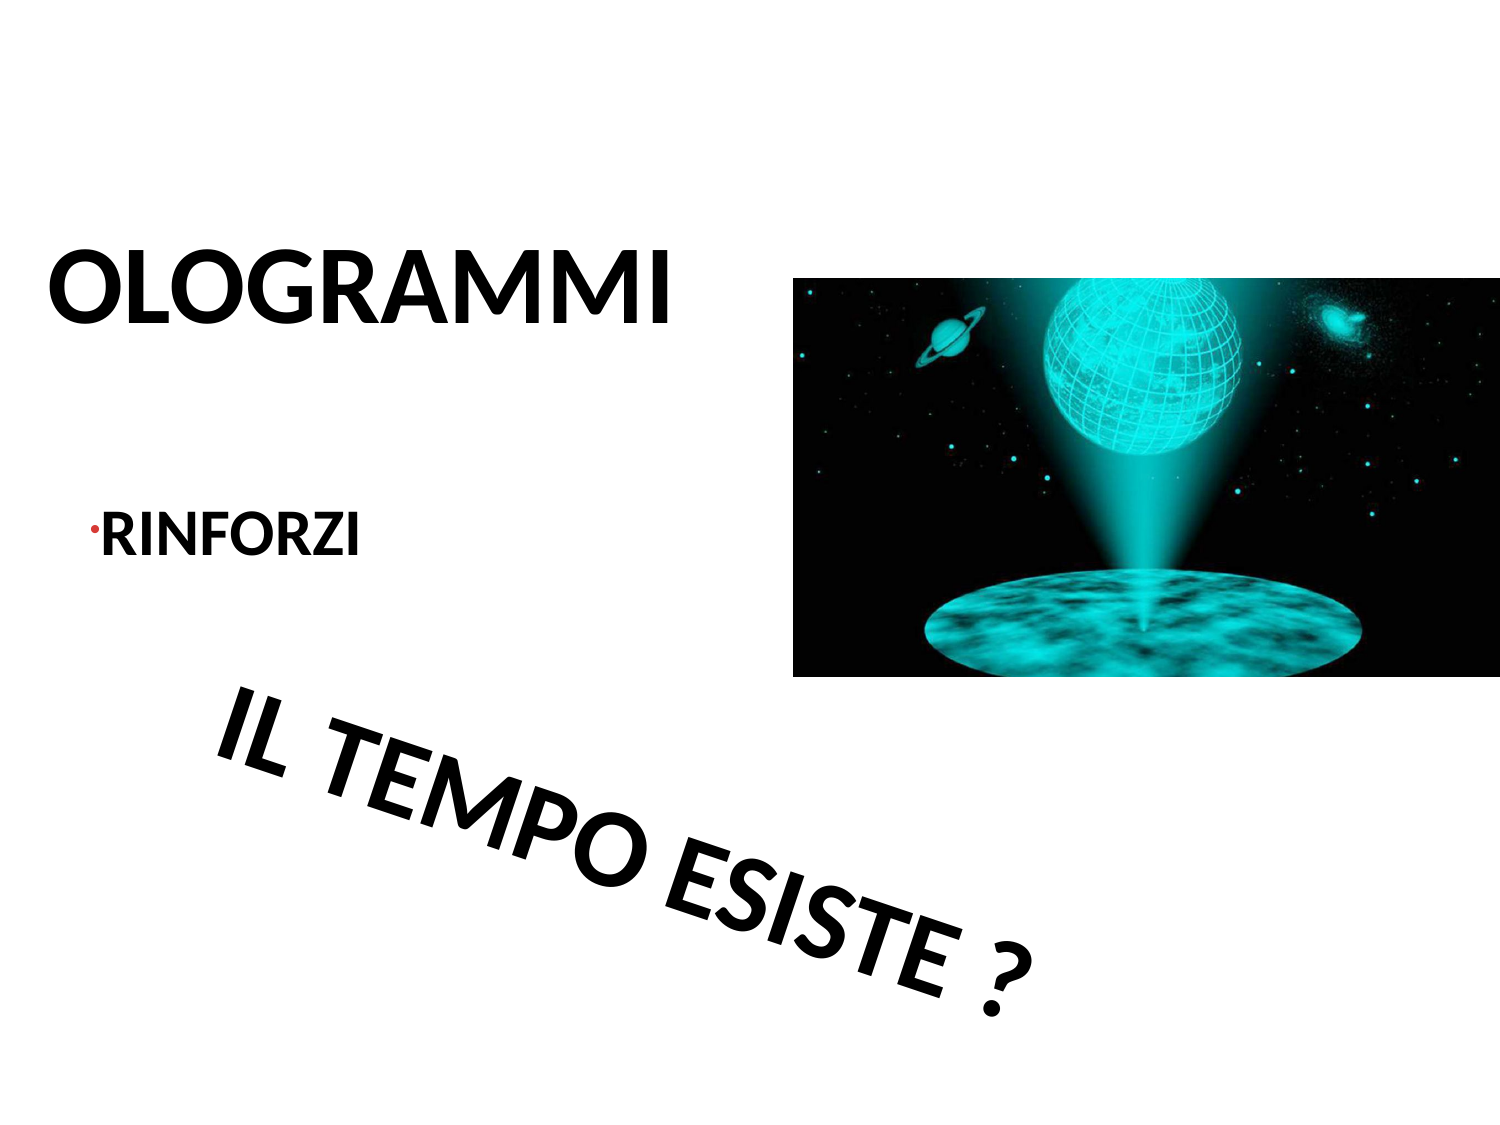

#
OLOGRAMMI
RINFORZI
IL TEMPO ESISTE ?